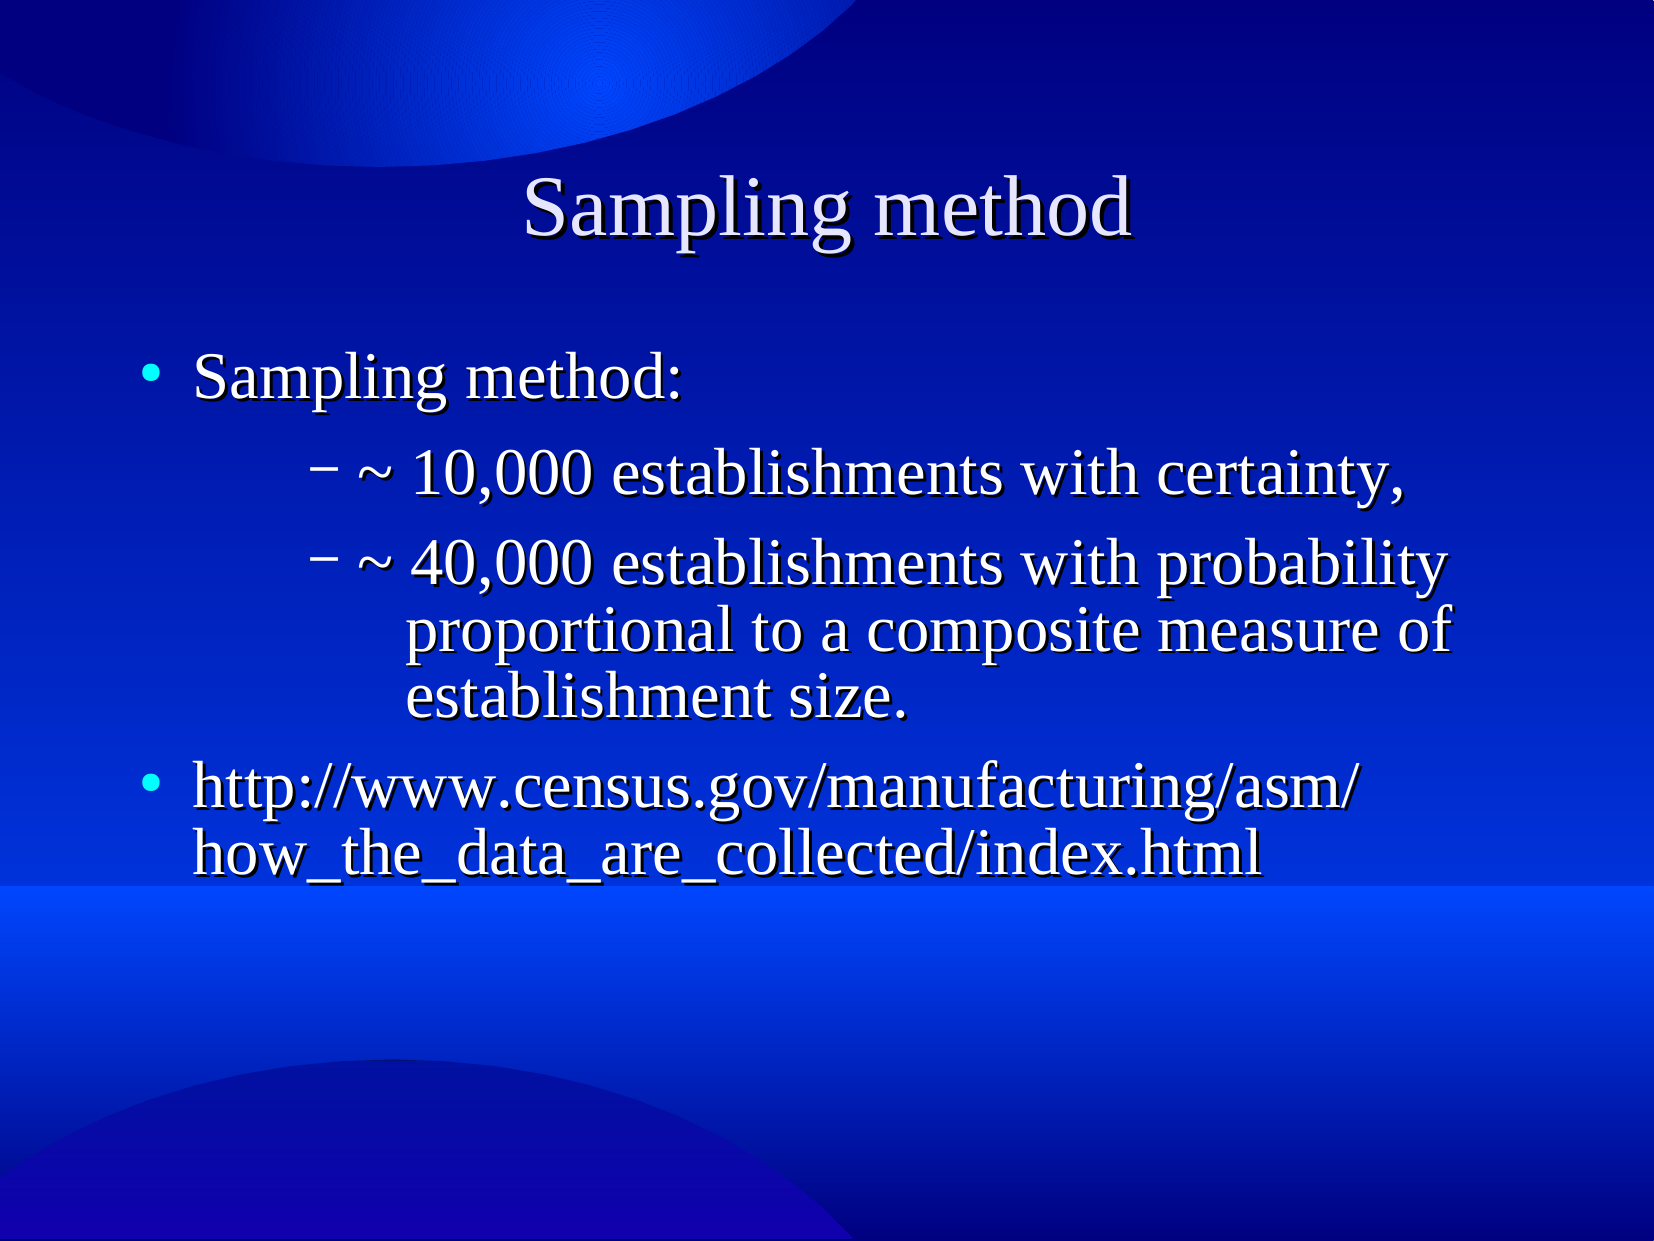

# Sampling method
Sampling method:
~ 10,000 establishments with certainty,
~ 40,000 establishments with probability proportional to a composite measure of establishment size.
http://www.census.gov/manufacturing/asm/how_the_data_are_collected/index.html